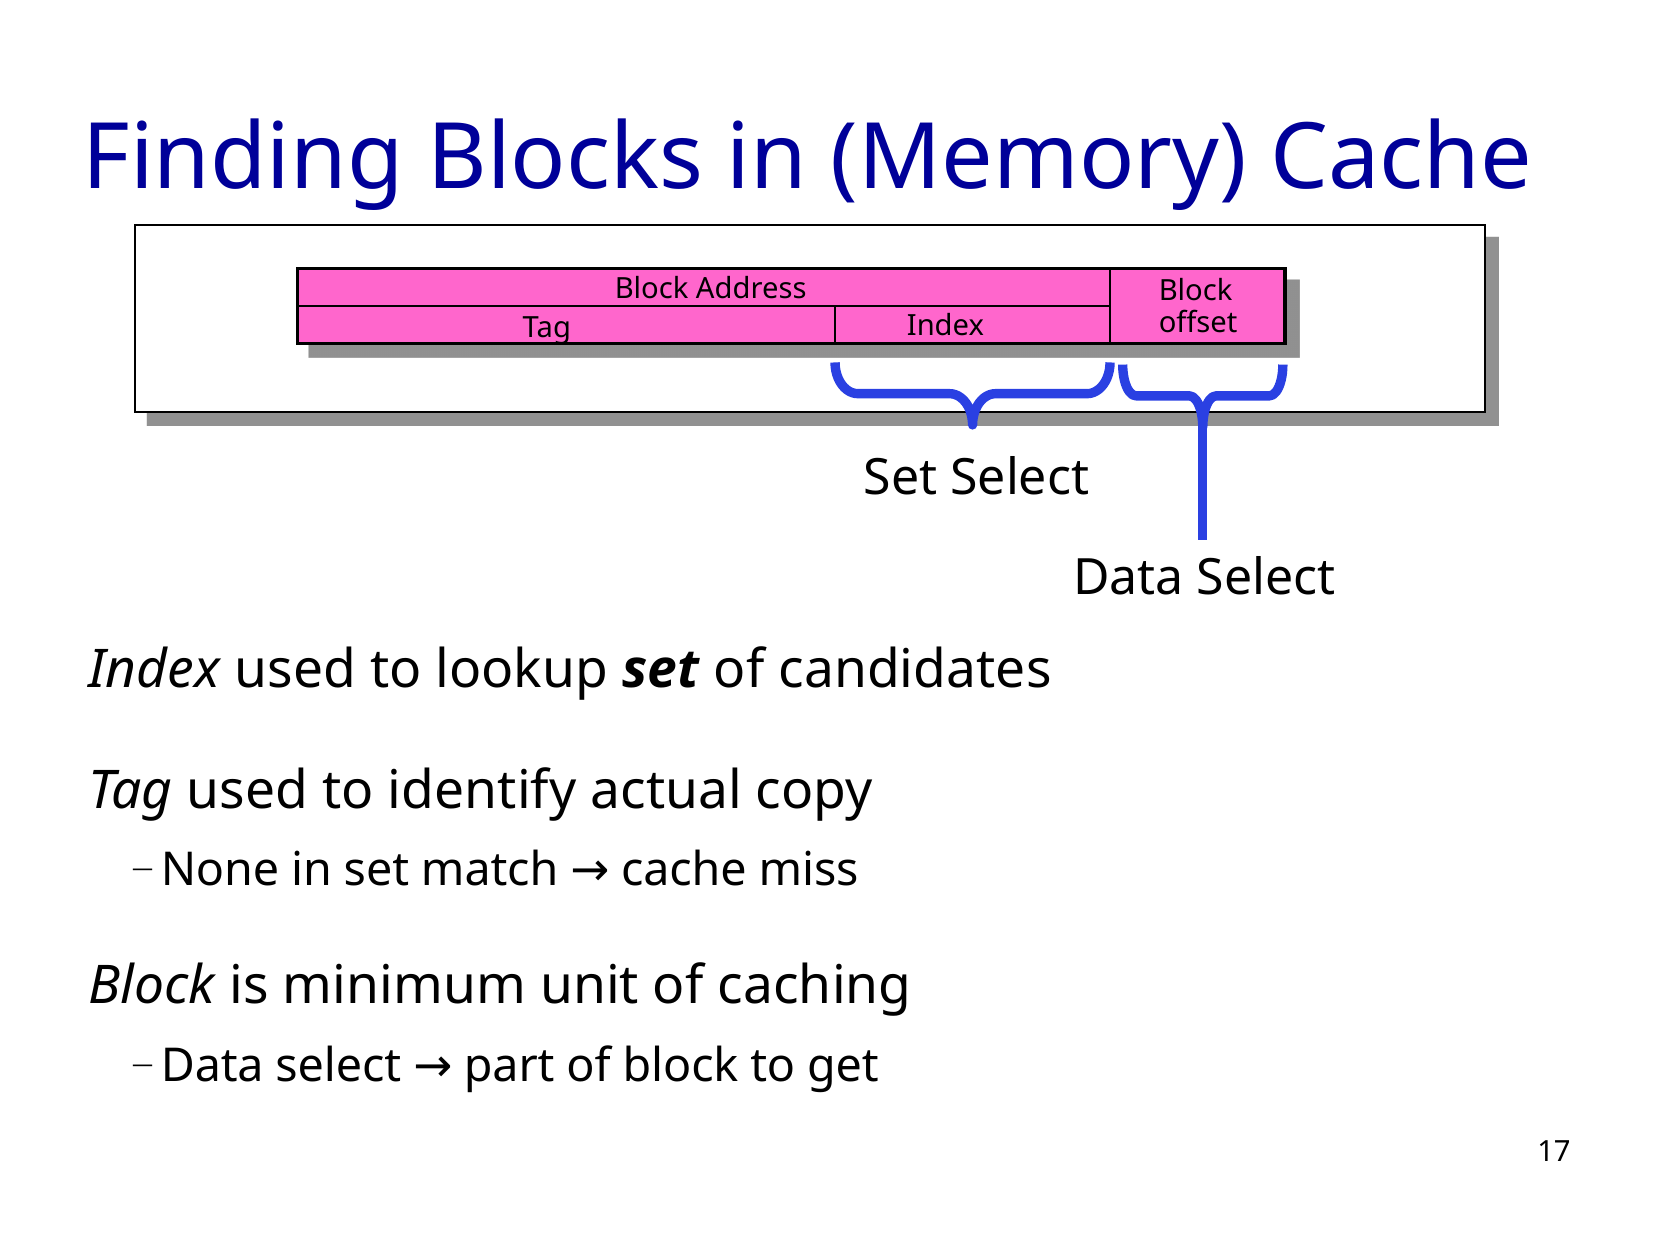

# Finding Blocks in (Memory) Cache
Block Address
Block
offset
Index
Tag
Set Select
Data Select
Index used to lookup set of candidates
Tag used to identify actual copy
None in set match → cache miss
Block is minimum unit of caching
Data select → part of block to get
17